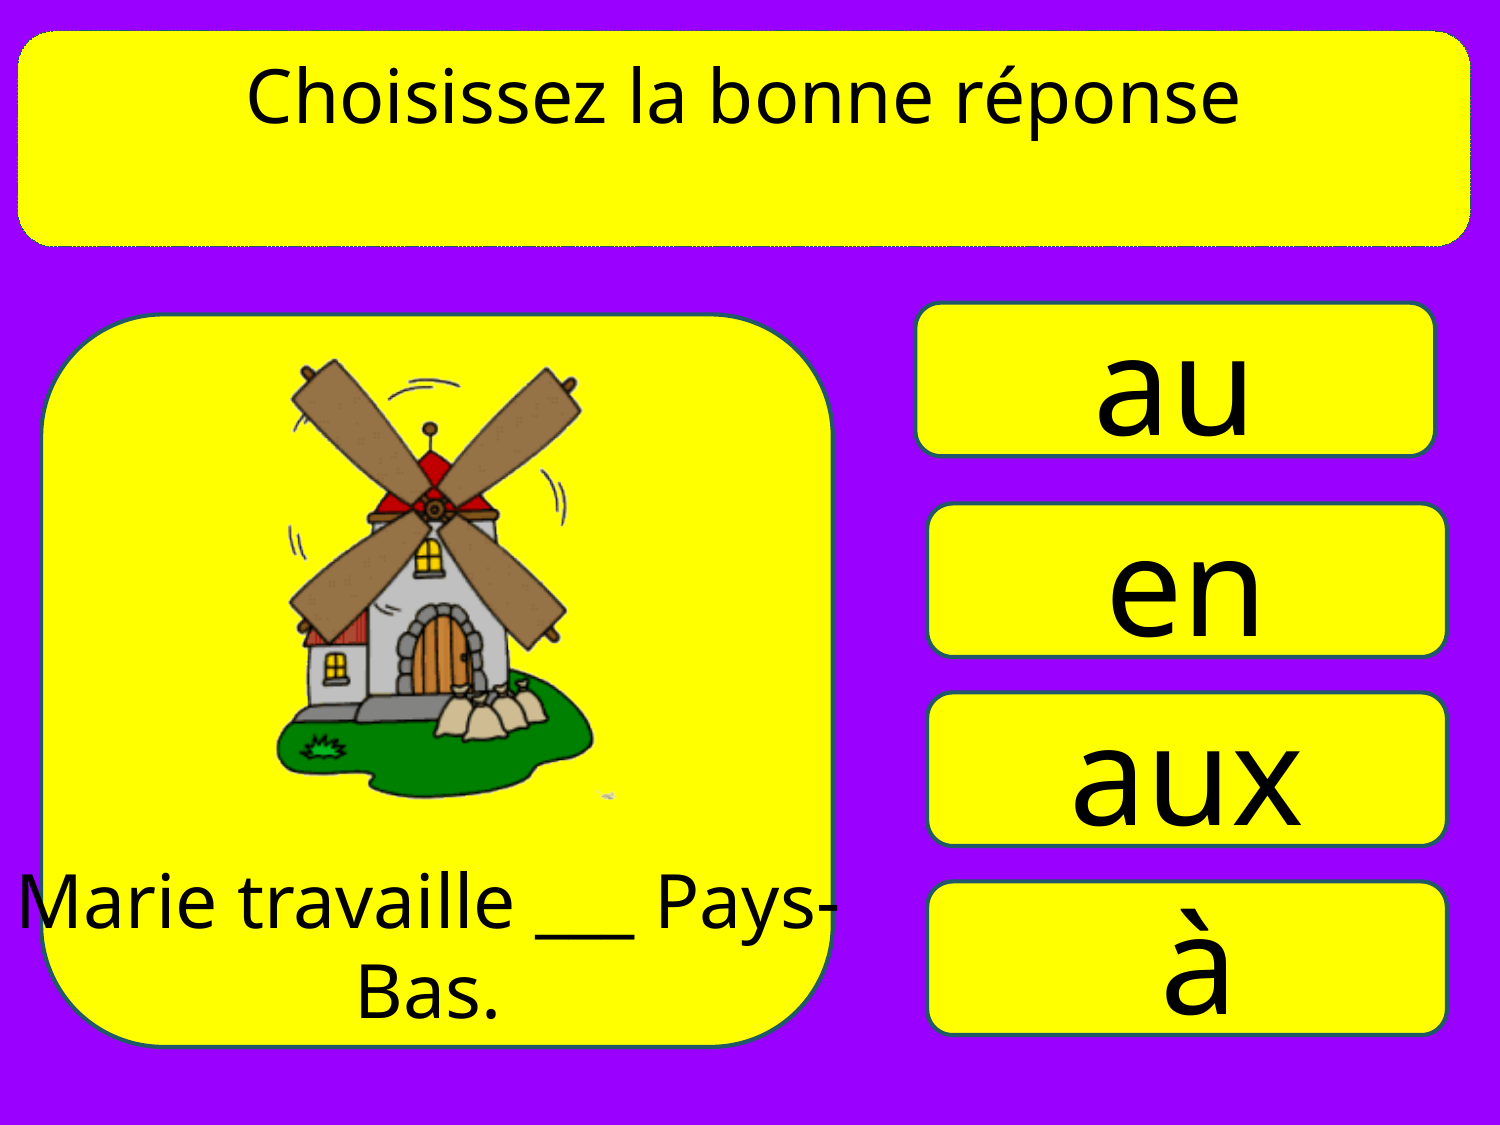

Choisissez la bonne réponse
au
en
aux
Marie travaille ___ Pays-Bas.
à